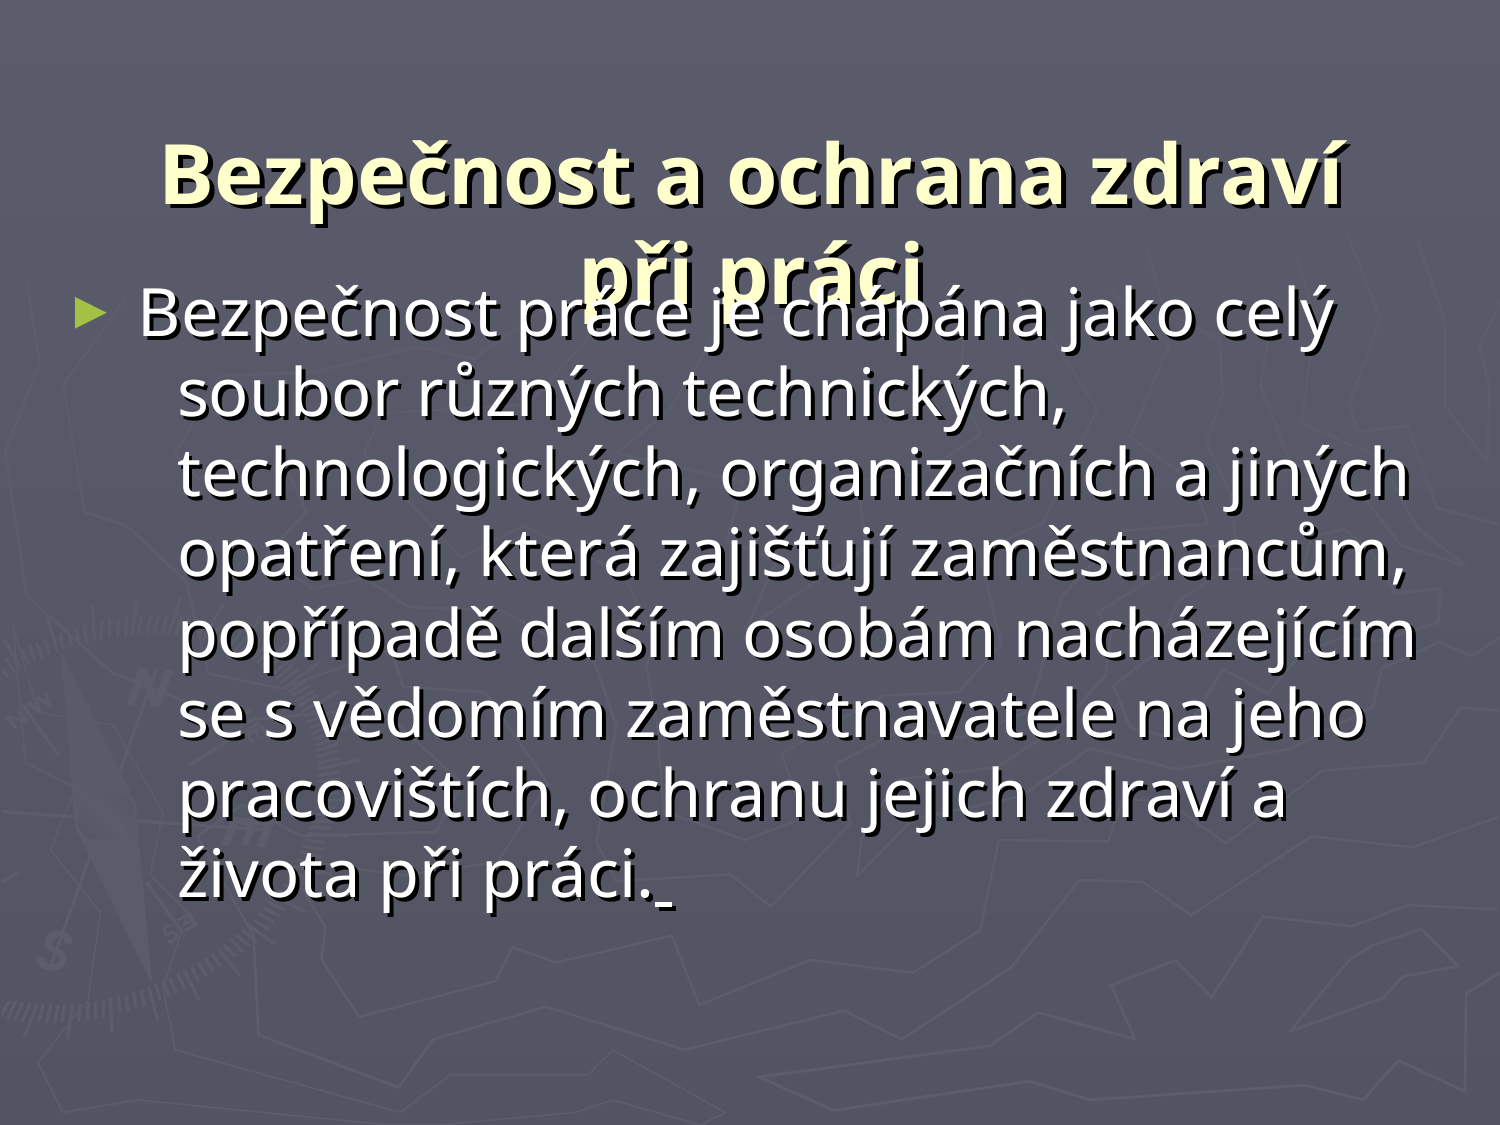

# Bezpečnost a ochrana zdraví při práci
 Bezpečnost práce je chápána jako celý soubor různých technických, technologických, organizačních a jiných opatření, která zajišťují zaměstnancům, popřípadě dalším osobám nacházejícím se s vědomím zaměstnavatele na jeho pracovištích, ochranu jejich zdraví a života při práci.